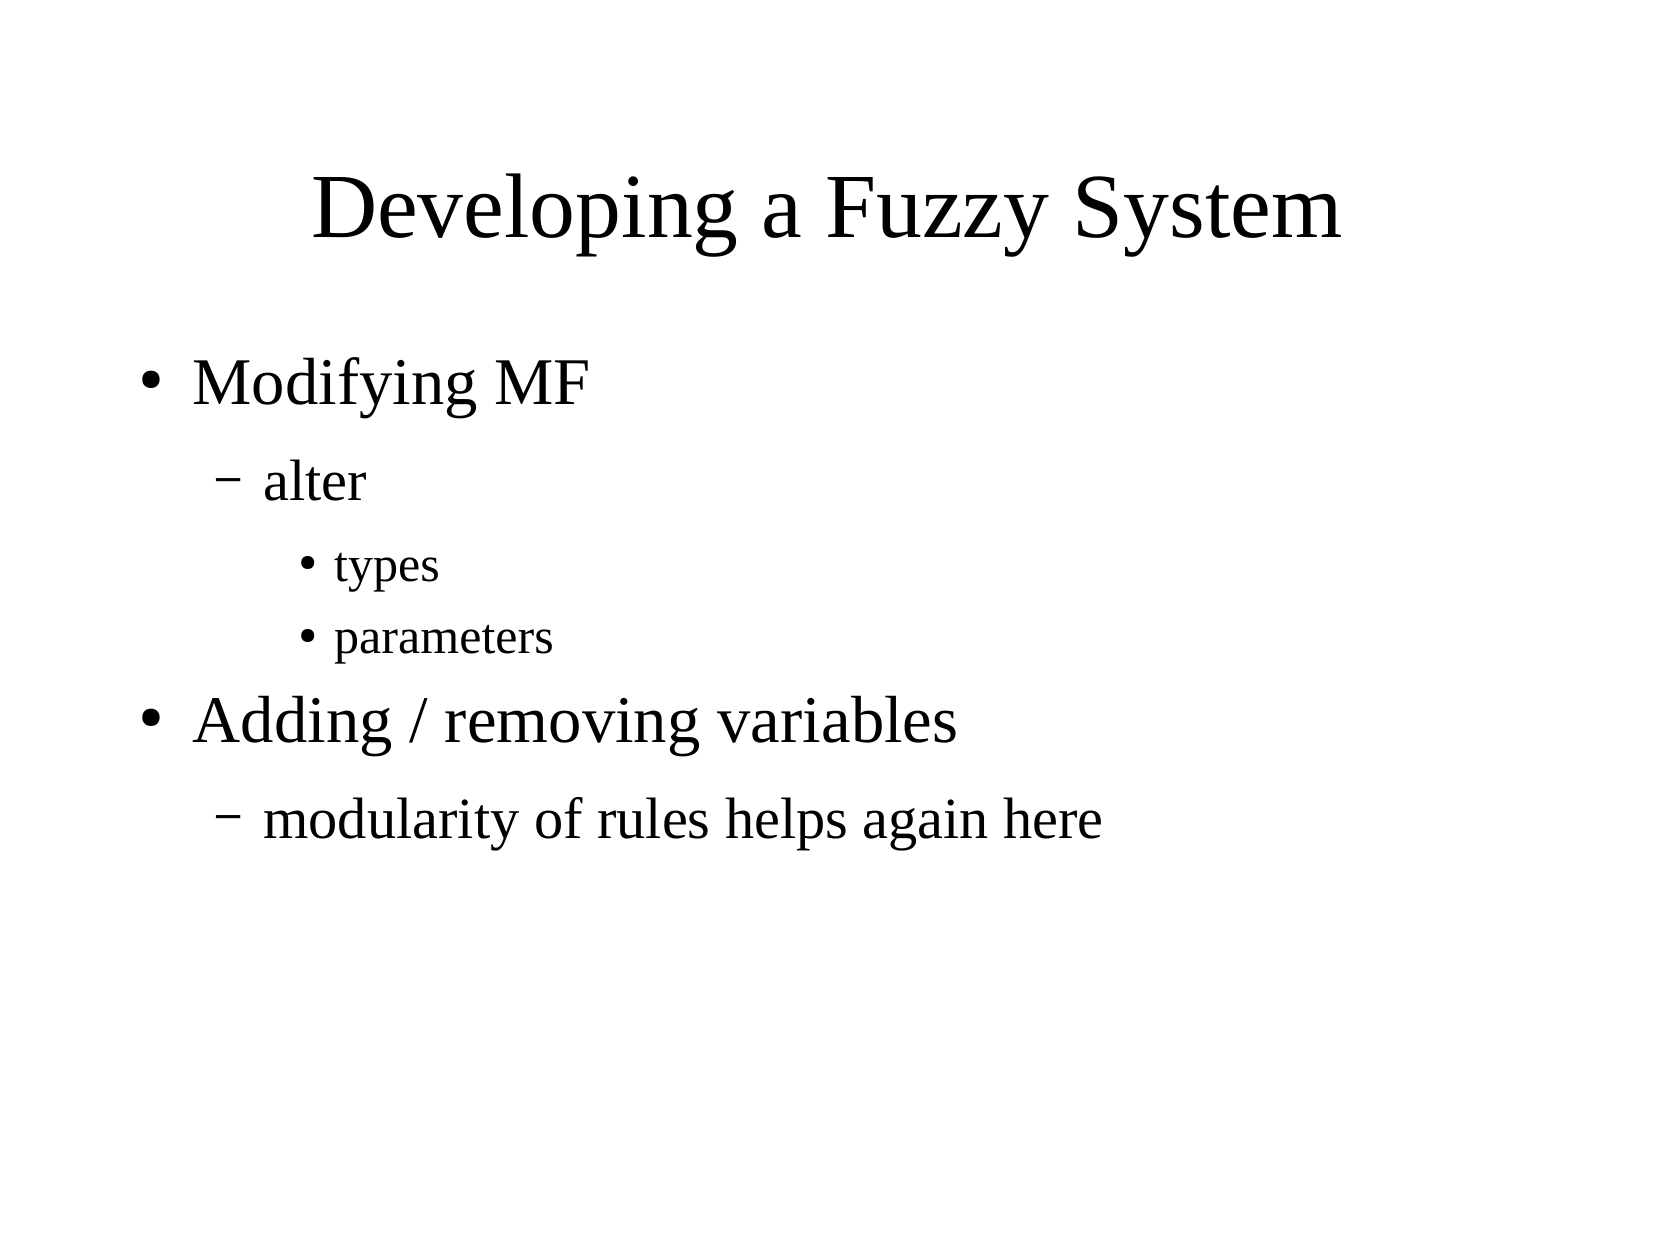

# Developing a Fuzzy System
Modifying MF
alter
types
parameters
Adding / removing variables
modularity of rules helps again here